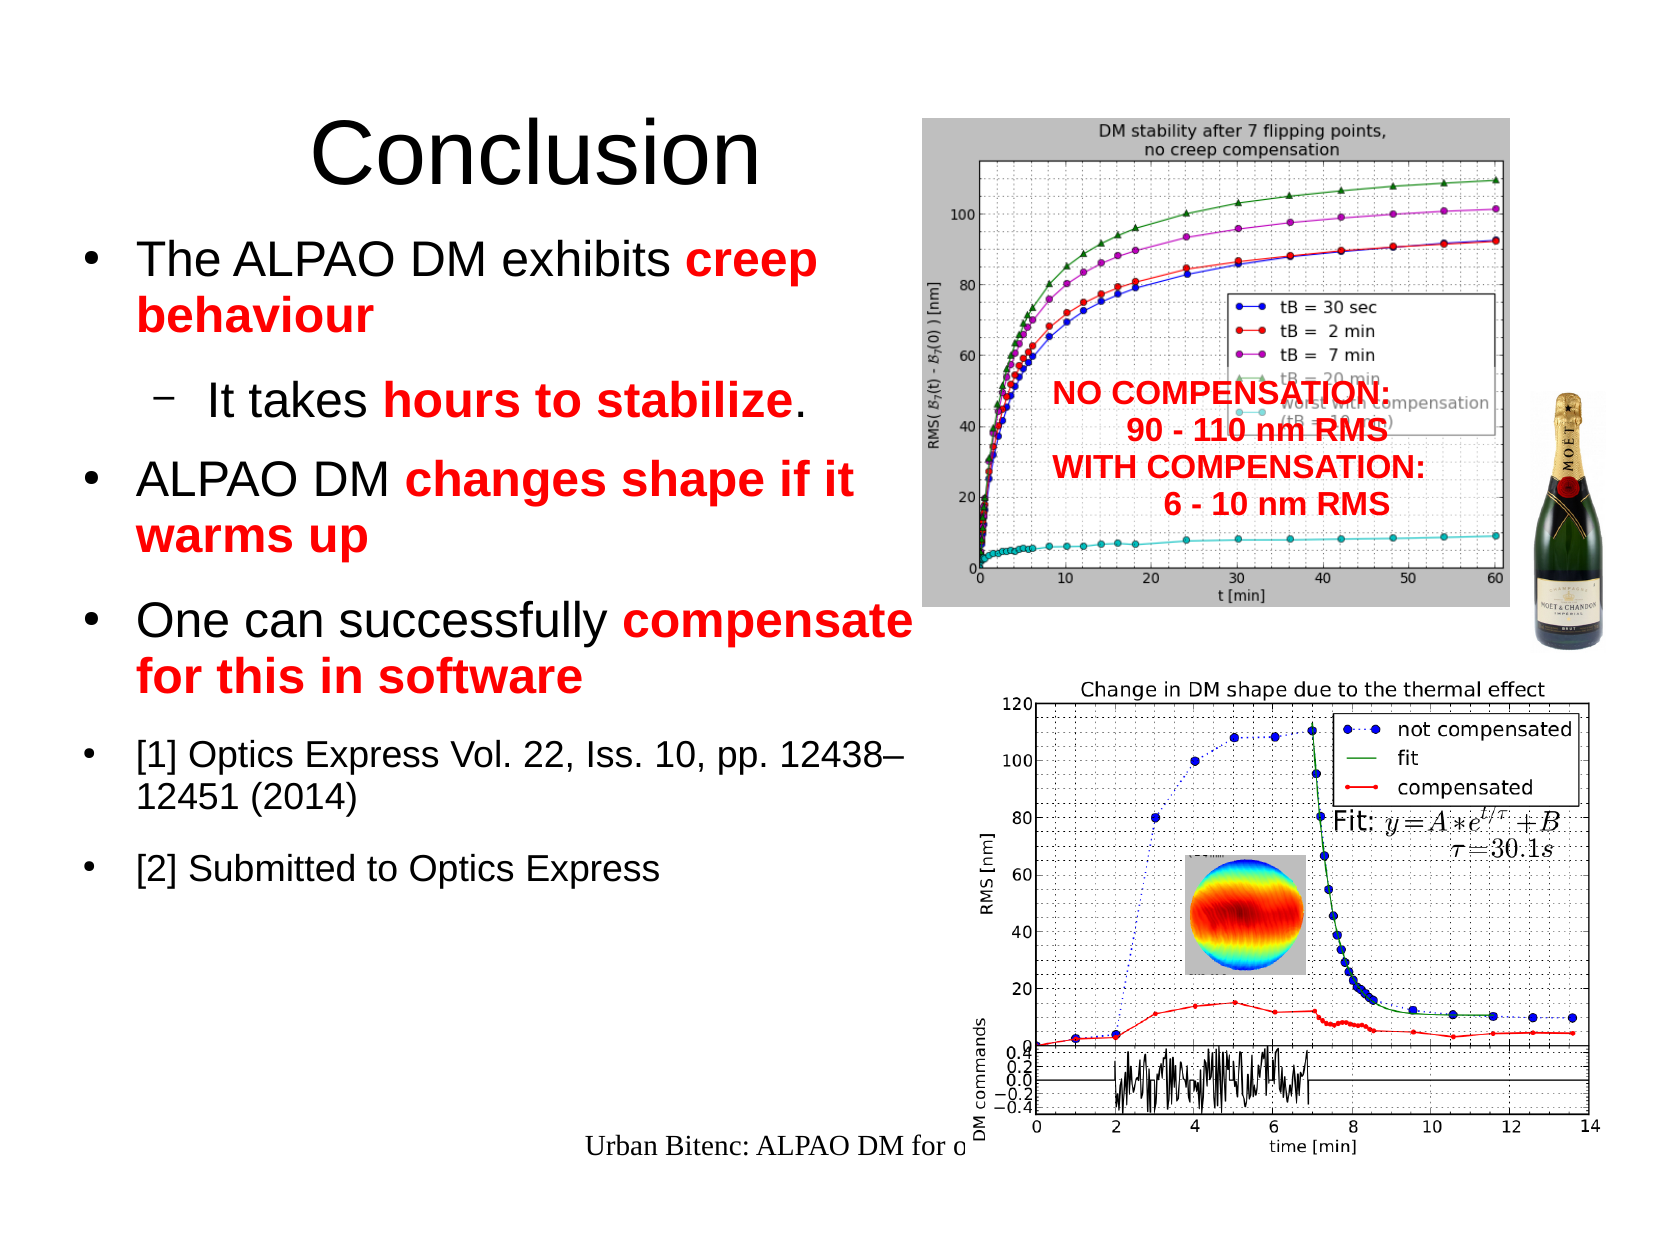

# Conclusion
The ALPAO DM exhibits creep behaviour
It takes hours to stabilize.
ALPAO DM changes shape if it warms up
One can successfully compensate for this in software
[1] Optics Express Vol. 22, Iss. 10, pp. 12438–12451 (2014)
[2] Submitted to Optics Express
NO COMPENSATION:
 90 - 110 nm RMS
WITH COMPENSATION:
 6 - 10 nm RMS
Urban Bitenc: ALPAO DM for open loop
18